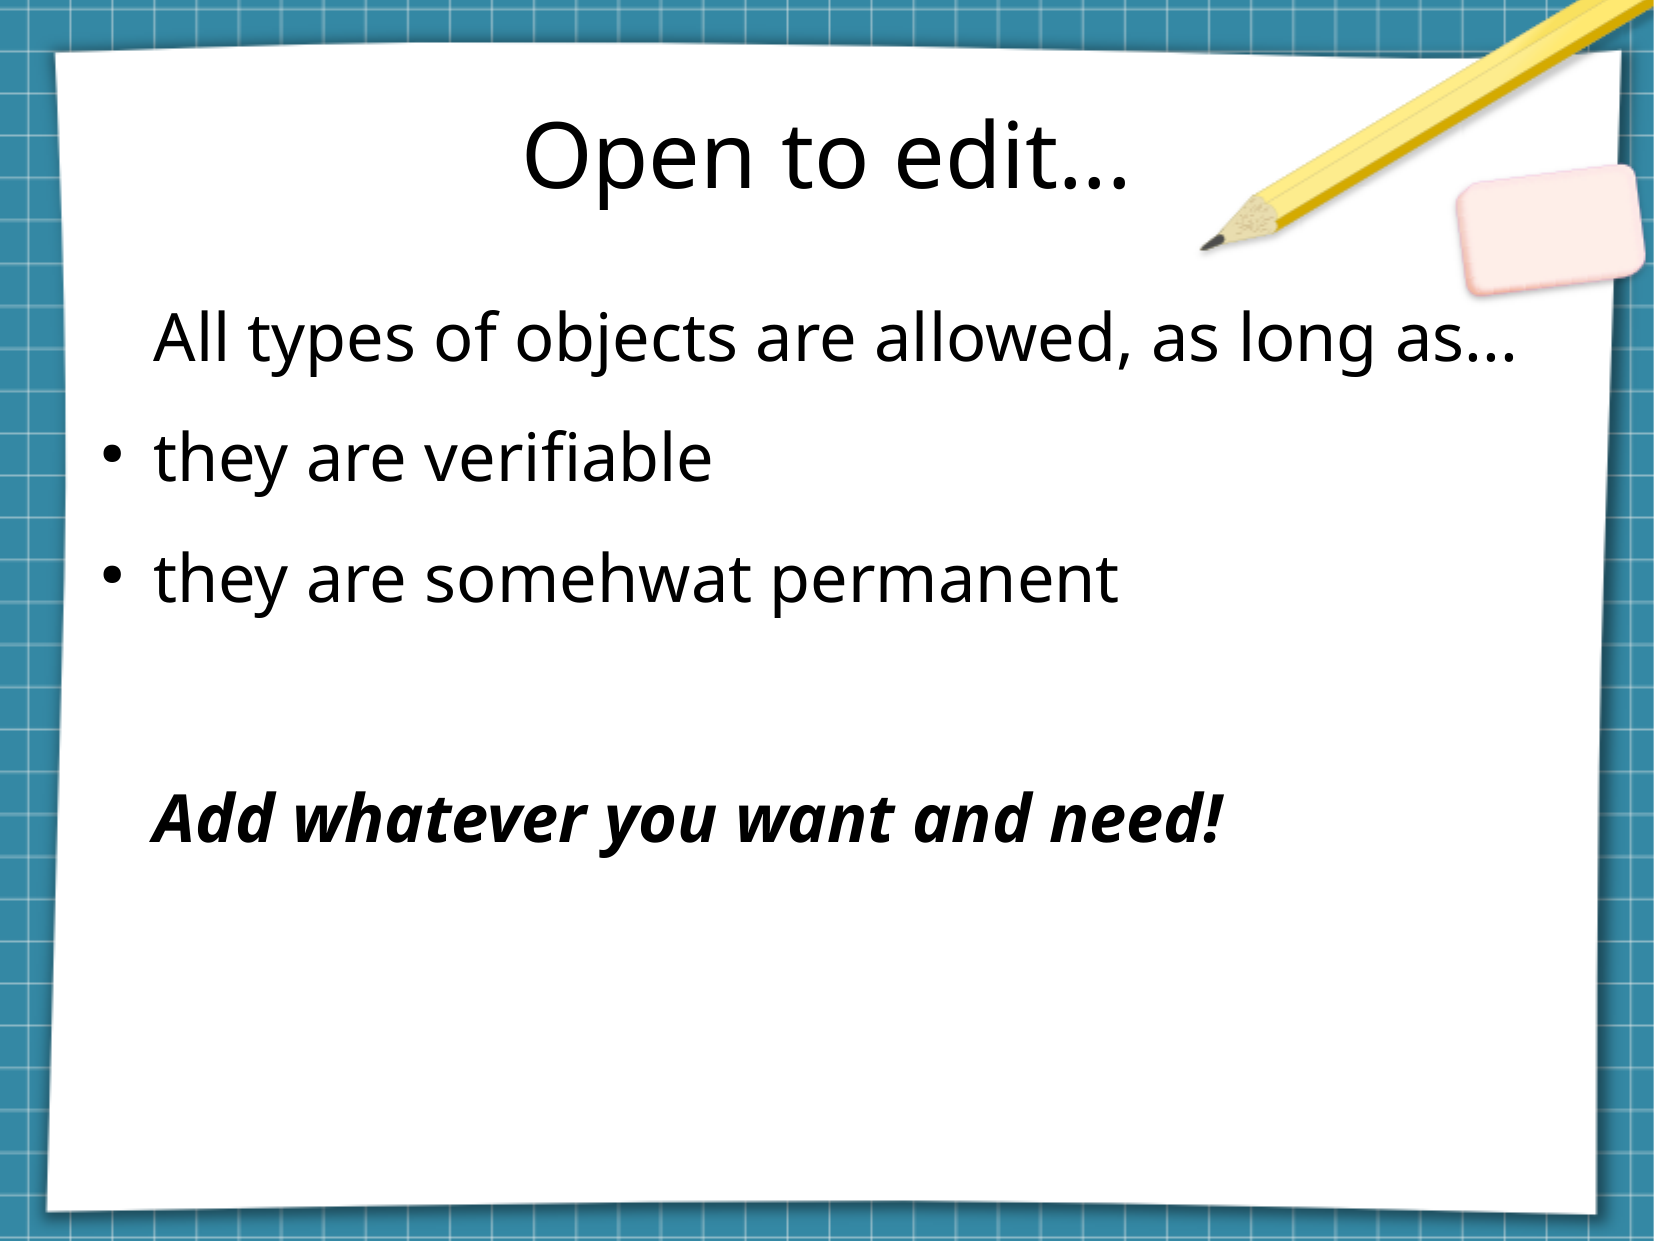

# Open to edit...
All types of objects are allowed, as long as...
they are verifiable
they are somehwat permanent
Add whatever you want and need!